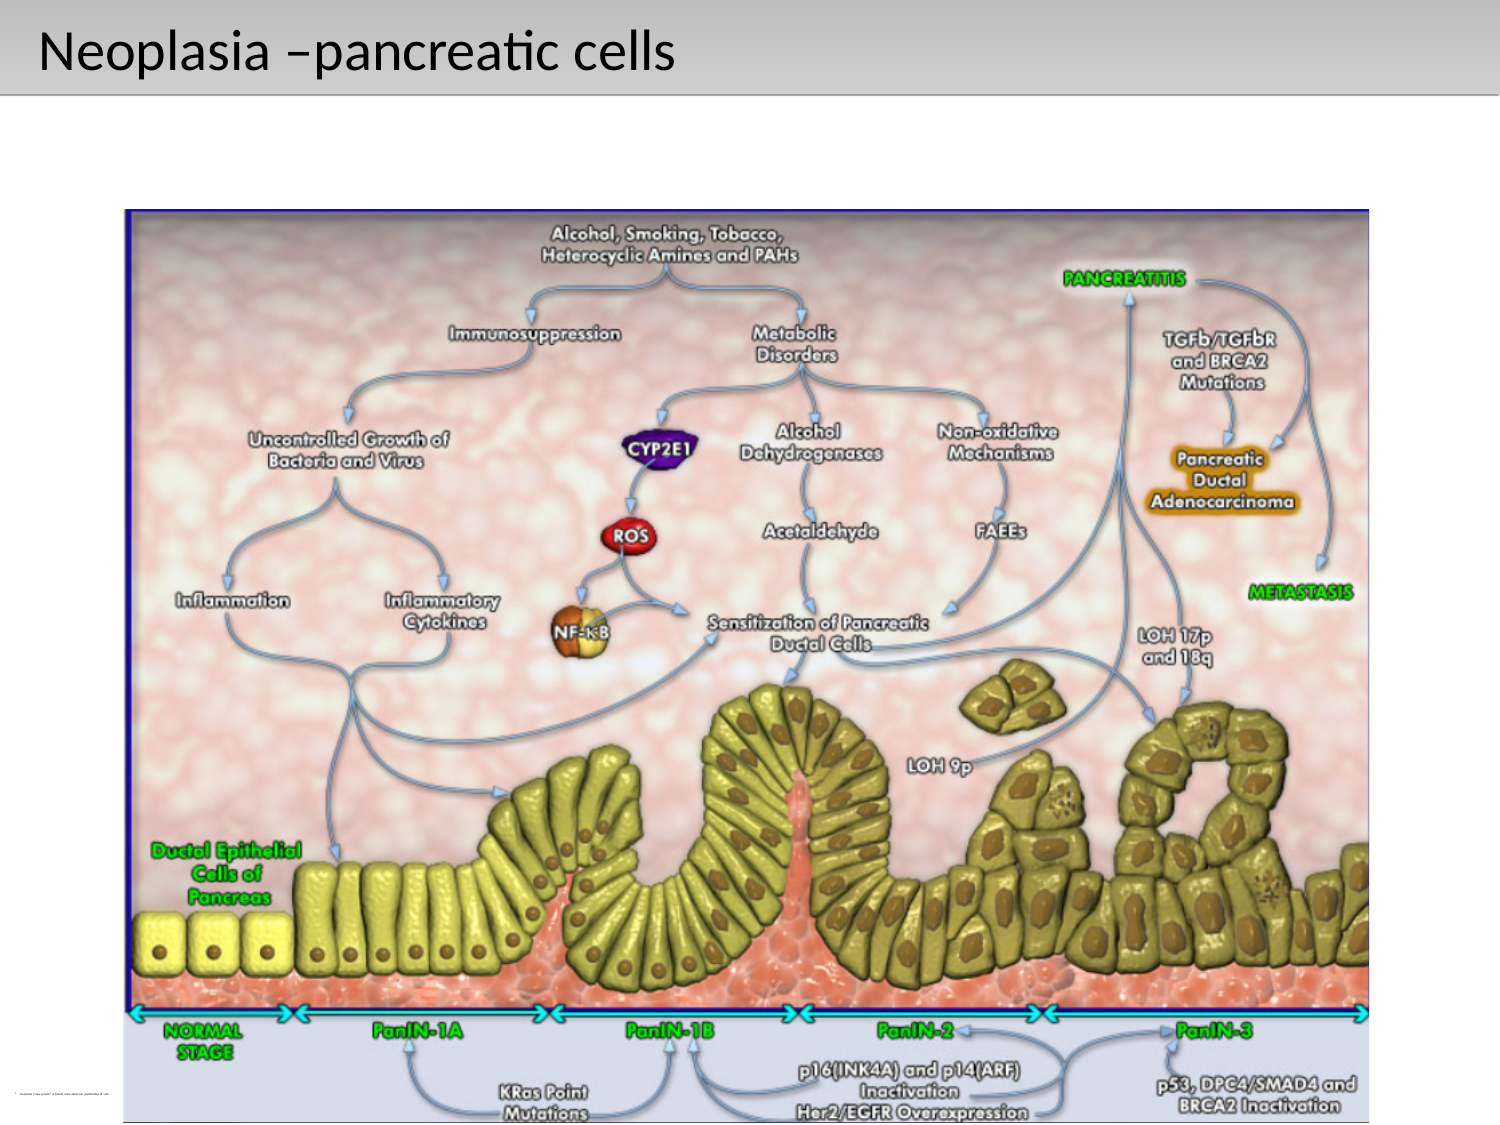

# Neoplasia –pancreatic cells
. Neoplasia ("new growth" in Greek) is the abnormal proliferation of cells.